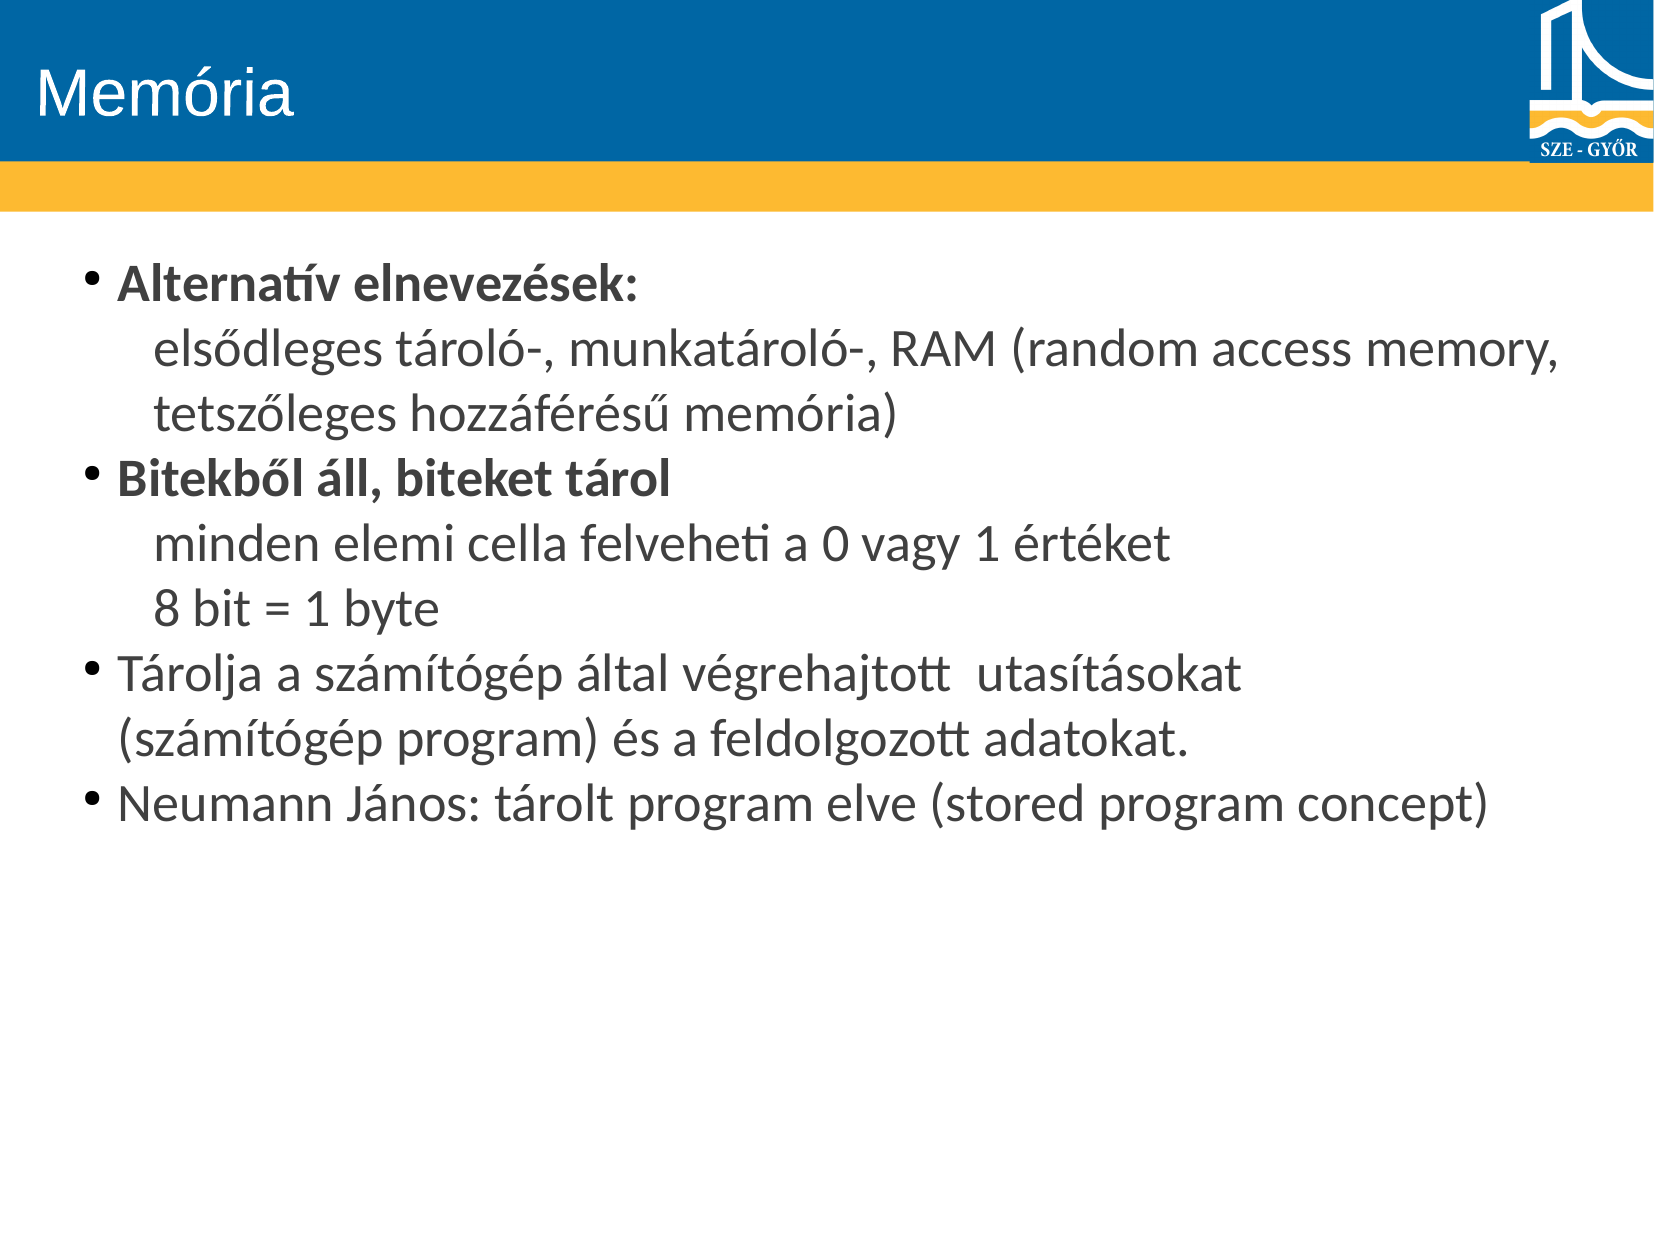

Memória
Alternatív elnevezések:
elsődleges tároló-, munkatároló-, RAM (random access memory, tetszőleges hozzáférésű memória)
Bitekből áll, biteket tárol
minden elemi cella felveheti a 0 vagy 1 értéket
8 bit = 1 byte
Tárolja a számítógép által végrehajtott utasításokat
(számítógép program) és a feldolgozott adatokat.
Neumann János: tárolt program elve (stored program concept)